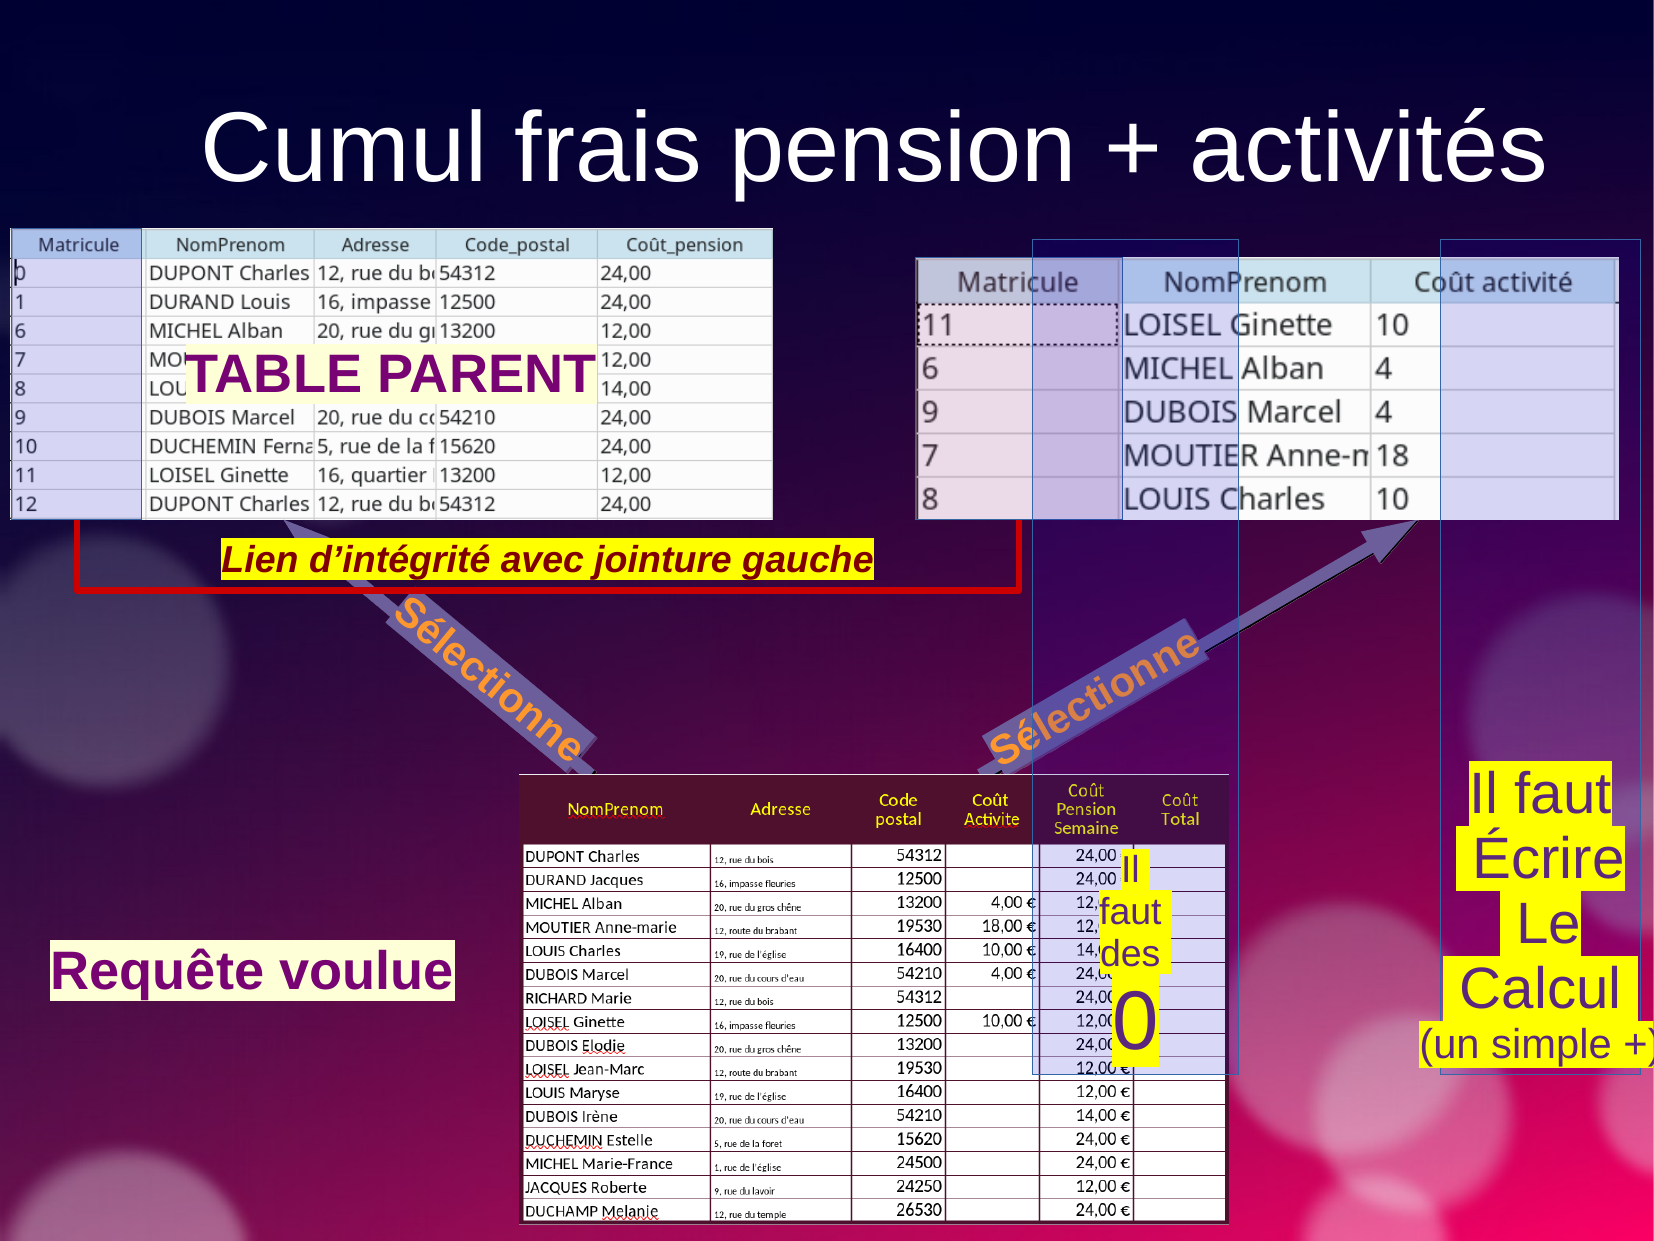

# Cumul frais pension + activités
TABLE PARENT
Il
faut
des
0
Il faut
 Écrire
 Le
 Calcul
(un simple +)
Requête actuelle
Quelques parents seulement
Sélectionne
Sélectionne
Requête voulue